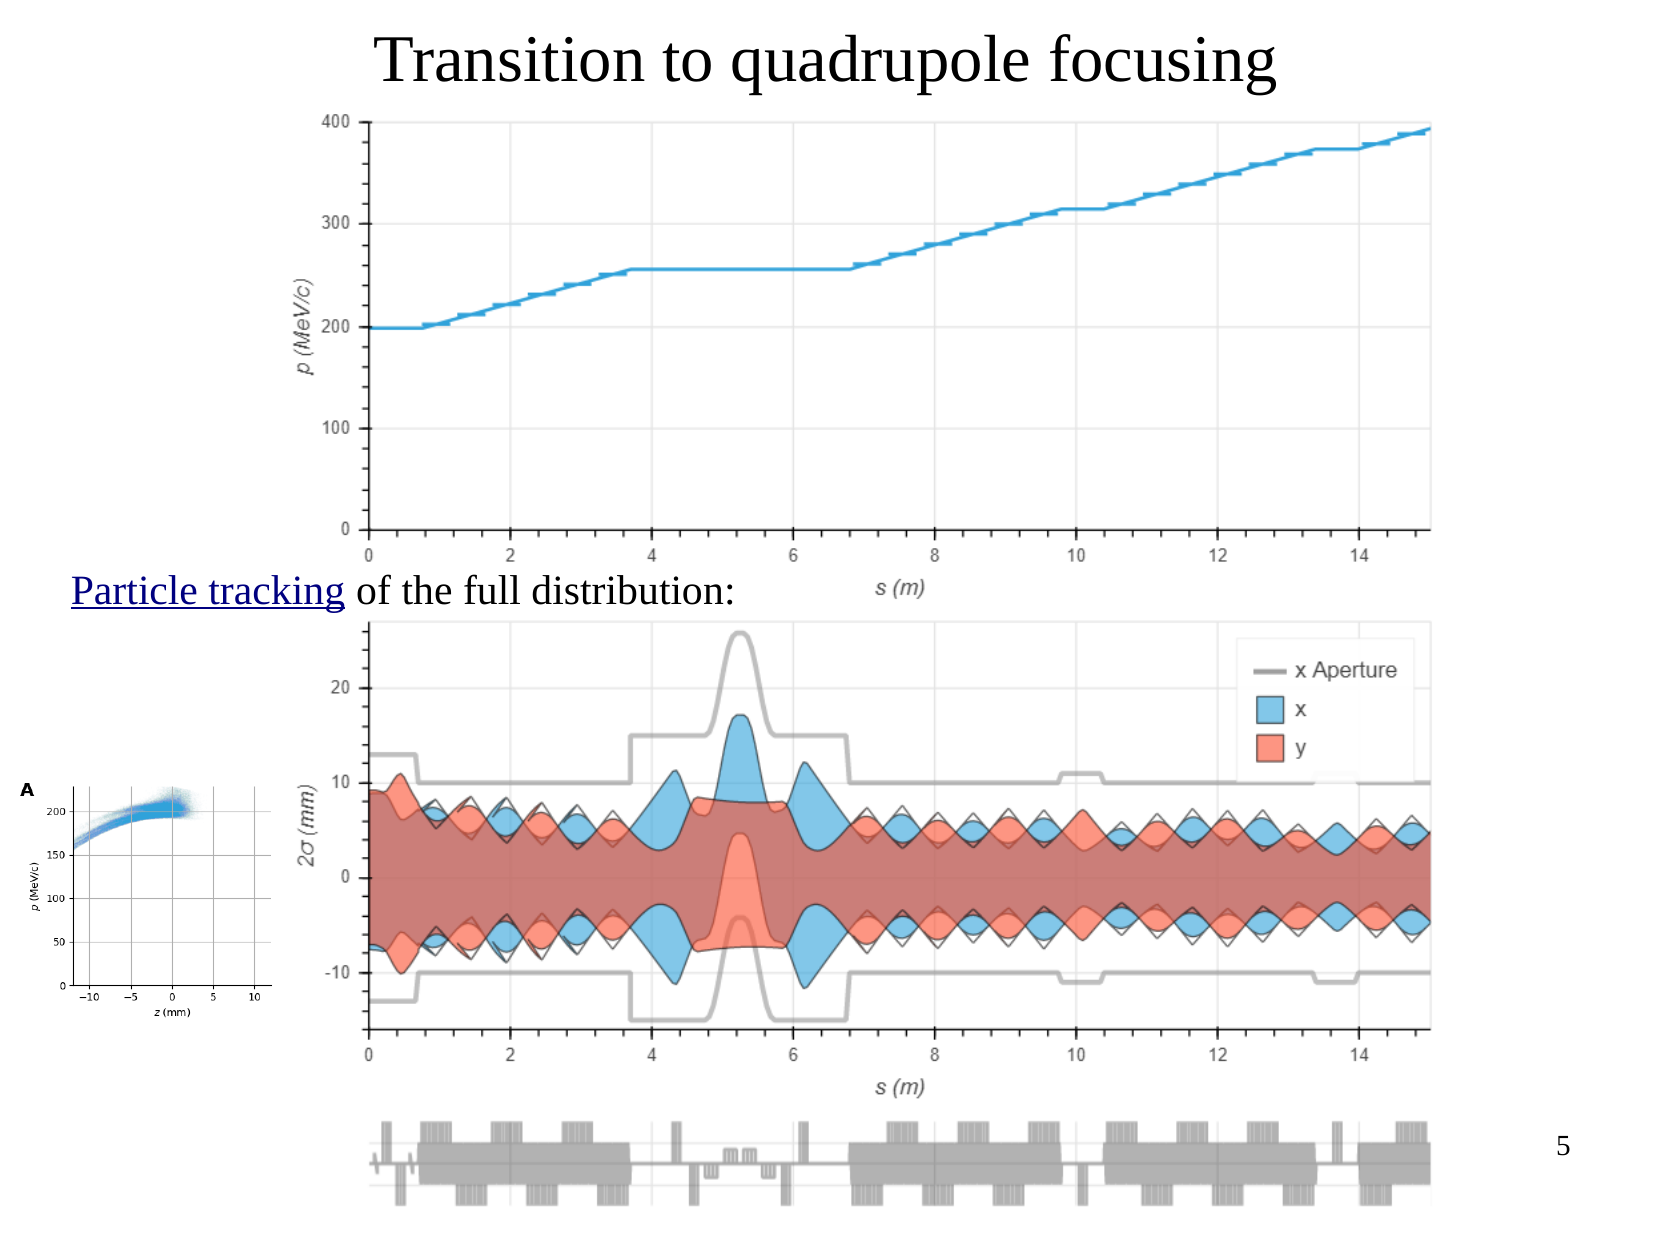

Transition to quadrupole focusing
# Particle tracking of the full distribution:
5